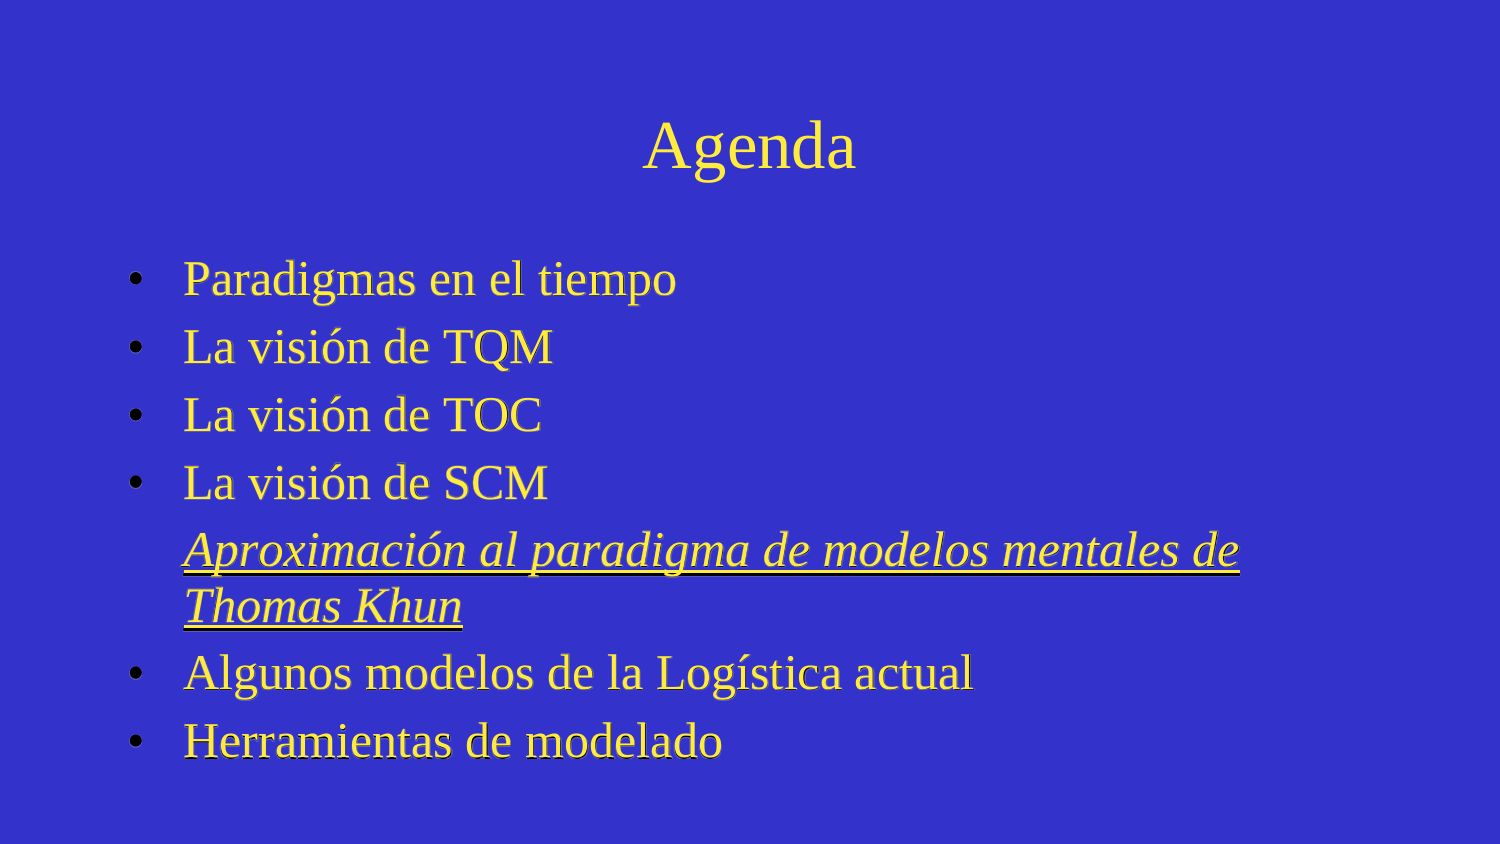

# Agenda
Paradigmas en el tiempo
La visión de TQM
La visión de TOC
La visión de SCM
Aproximación al paradigma de modelos mentales de Thomas Khun
Algunos modelos de la Logística actual
Herramientas de modelado